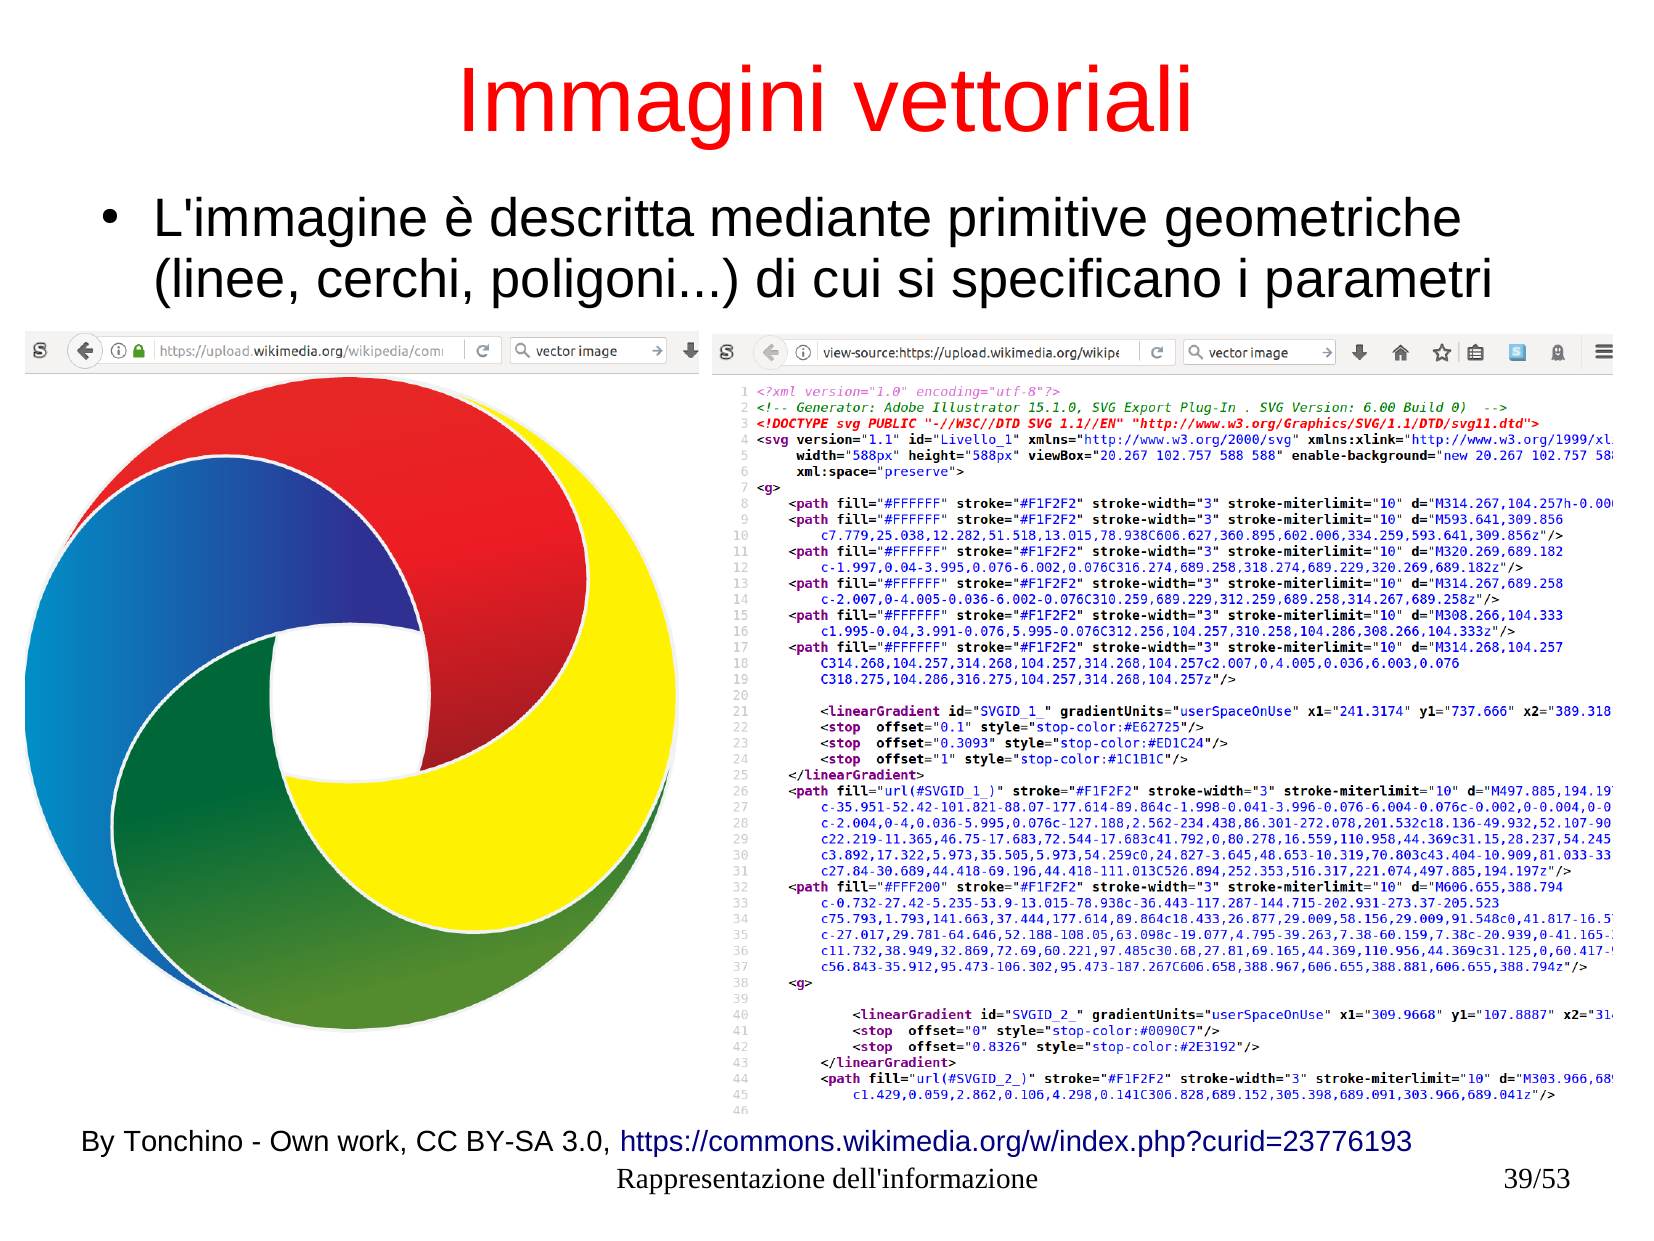

# Immagini vettoriali
L'immagine è descritta mediante primitive geometriche (linee, cerchi, poligoni...) di cui si specificano i parametri
By Tonchino - Own work, CC BY-SA 3.0, https://commons.wikimedia.org/w/index.php?curid=23776193
Rappresentazione dell'informazione
39